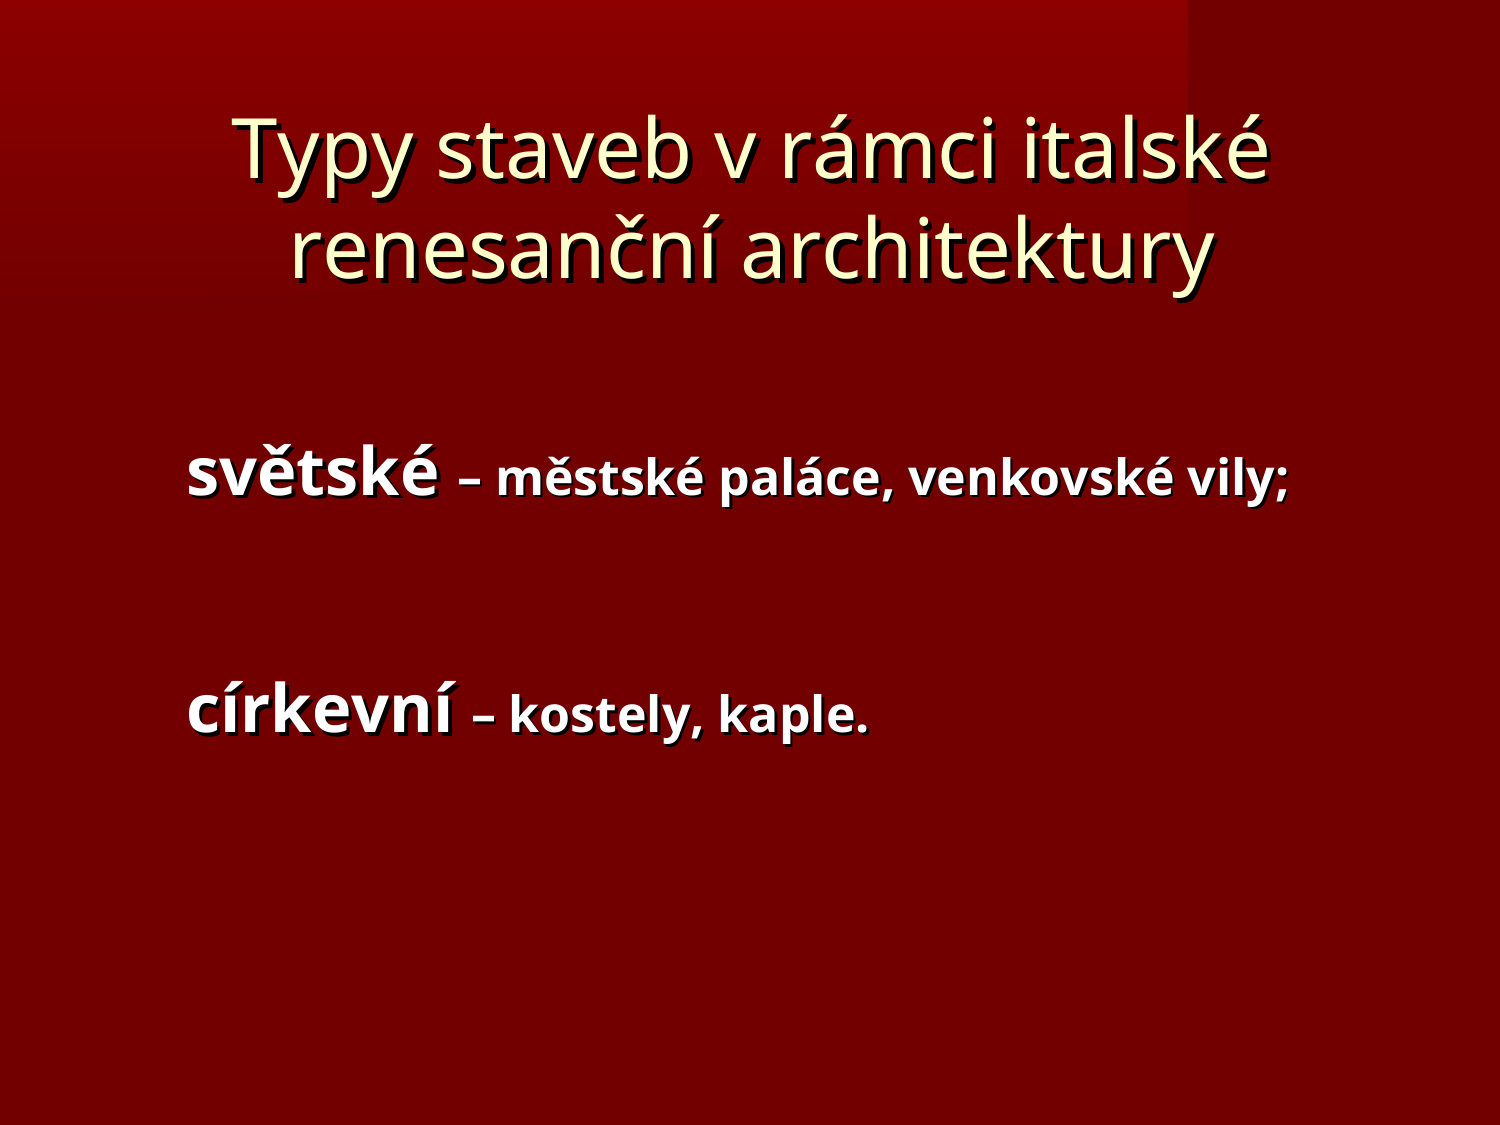

# Typy staveb v rámci italské renesanční architektury
světské – městské paláce, venkovské vily;
církevní – kostely, kaple.